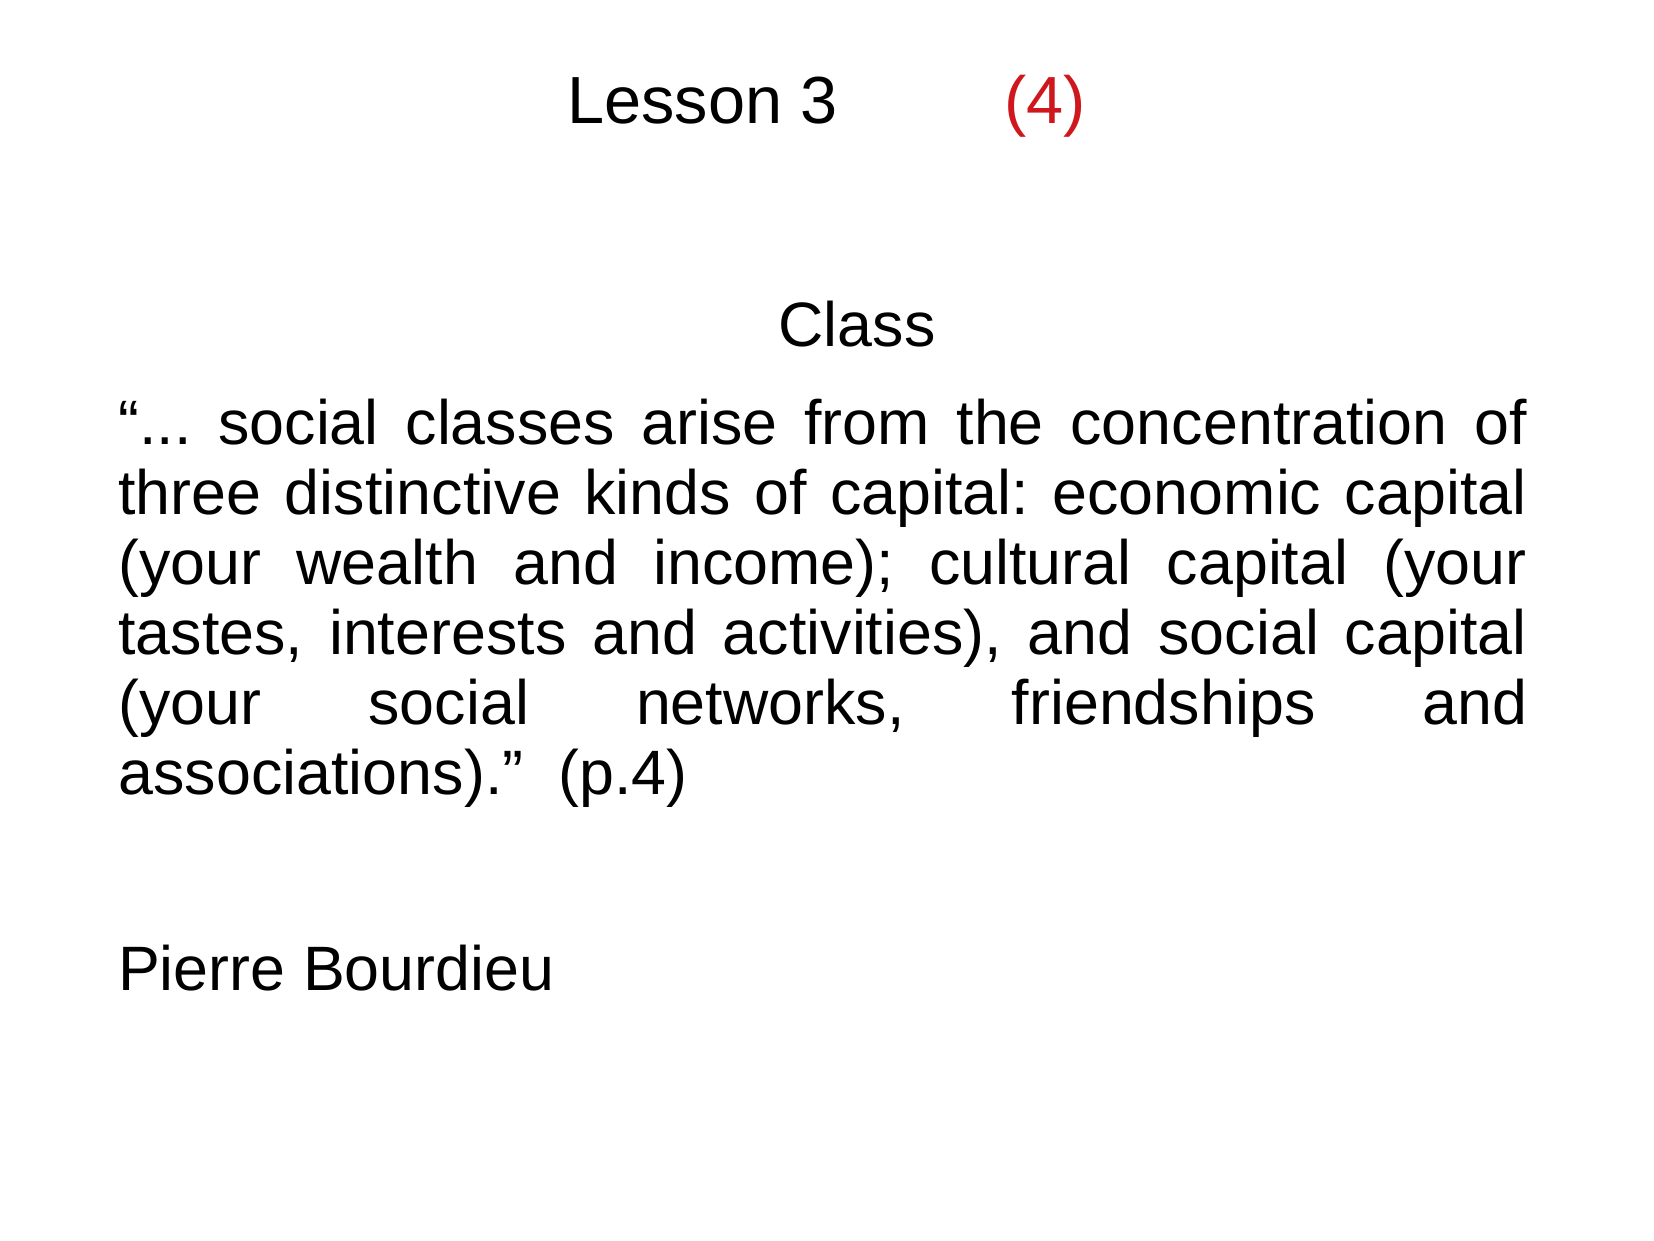

# Lesson 3 (4)
Class
“... social classes arise from the concentration of three distinctive kinds of capital: economic capital (your wealth and income); cultural capital (your tastes, interests and activities), and social capital (your social networks, friendships and associations).” (p.4)
Pierre Bourdieu